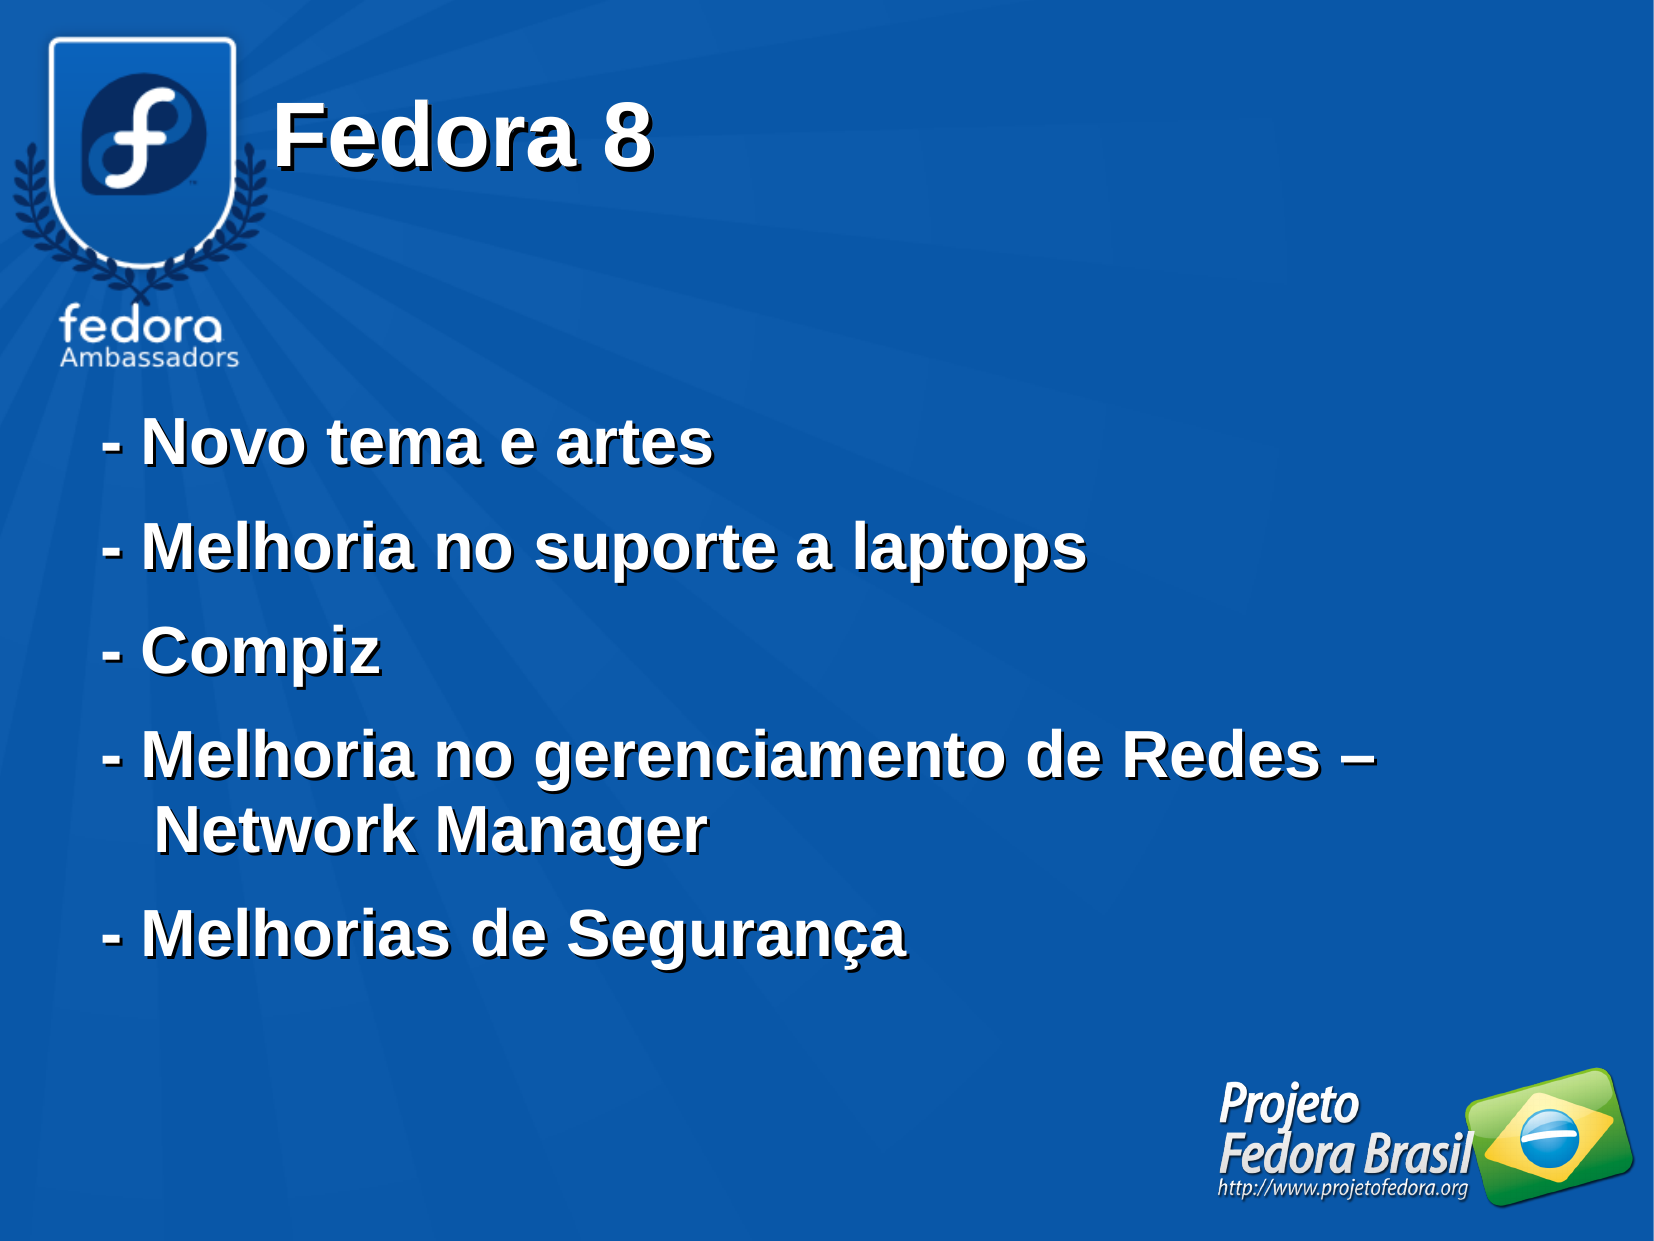

# Fedora 8
- Novo tema e artes
- Melhoria no suporte a laptops
- Compiz
- Melhoria no gerenciamento de Redes – Network Manager
- Melhorias de Segurança